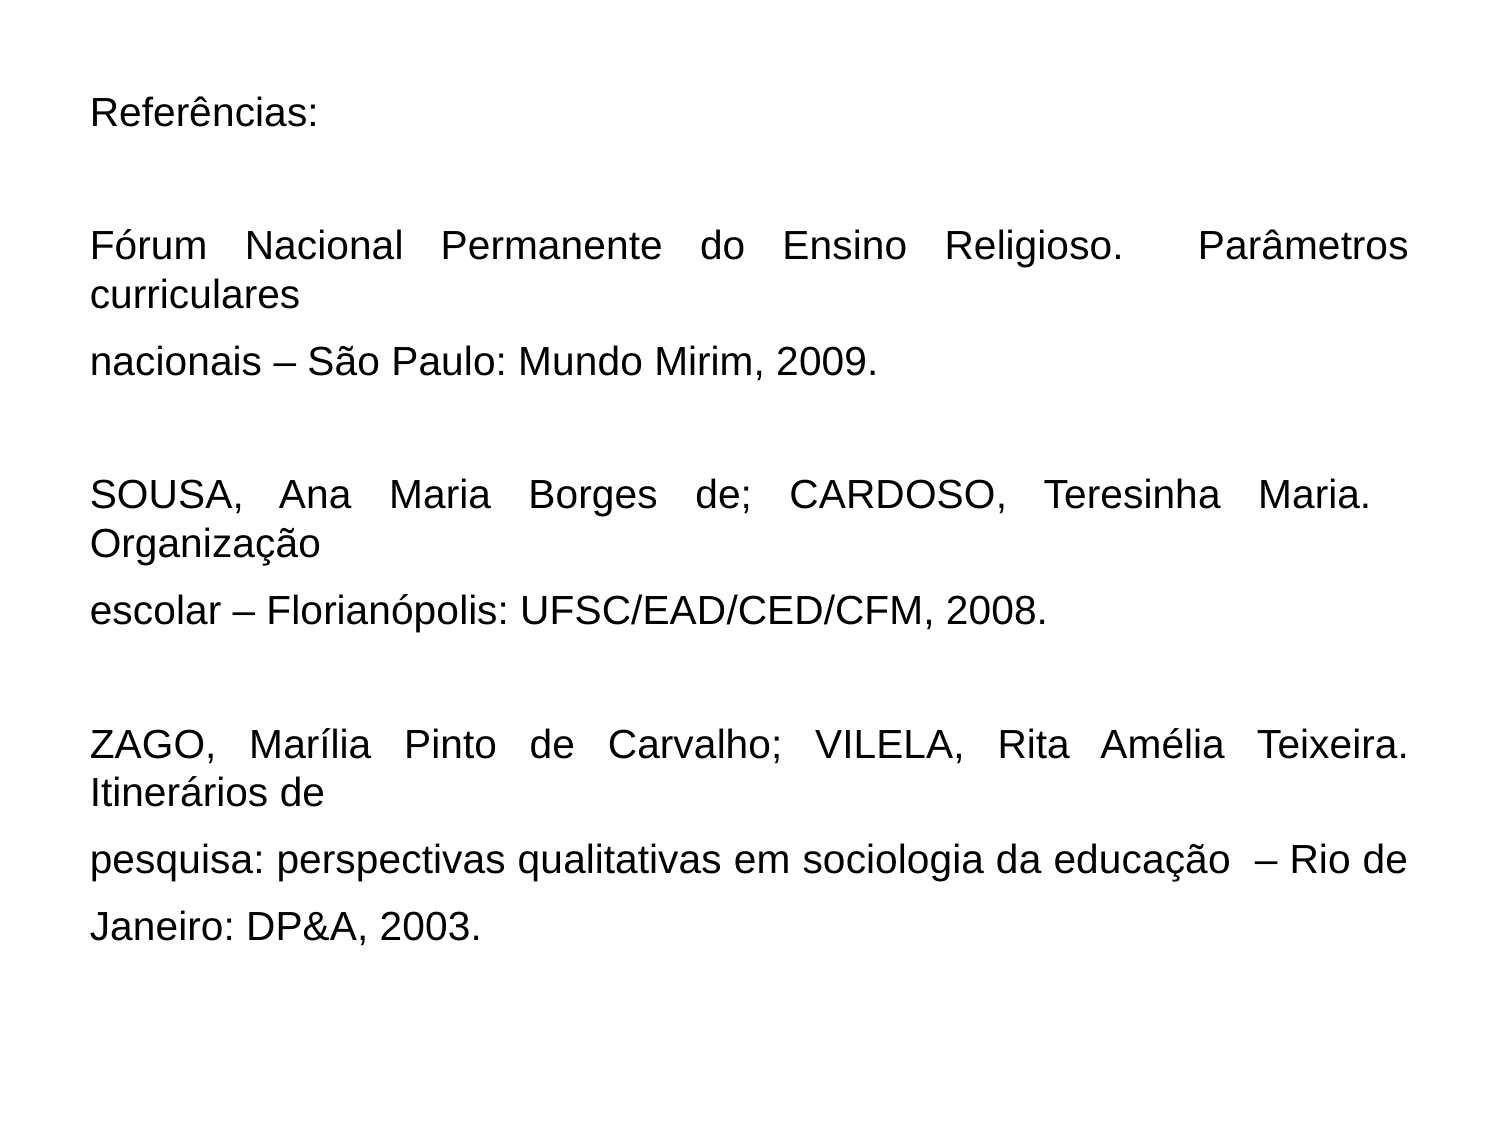

# Referências:
Fórum Nacional Permanente do Ensino Religioso. Parâmetros curriculares
nacionais – São Paulo: Mundo Mirim, 2009.
SOUSA, Ana Maria Borges de; CARDOSO, Teresinha Maria. Organização
escolar – Florianópolis: UFSC/EAD/CED/CFM, 2008.
ZAGO, Marília Pinto de Carvalho; VILELA, Rita Amélia Teixeira. Itinerários de
pesquisa: perspectivas qualitativas em sociologia da educação – Rio de
Janeiro: DP&A, 2003.